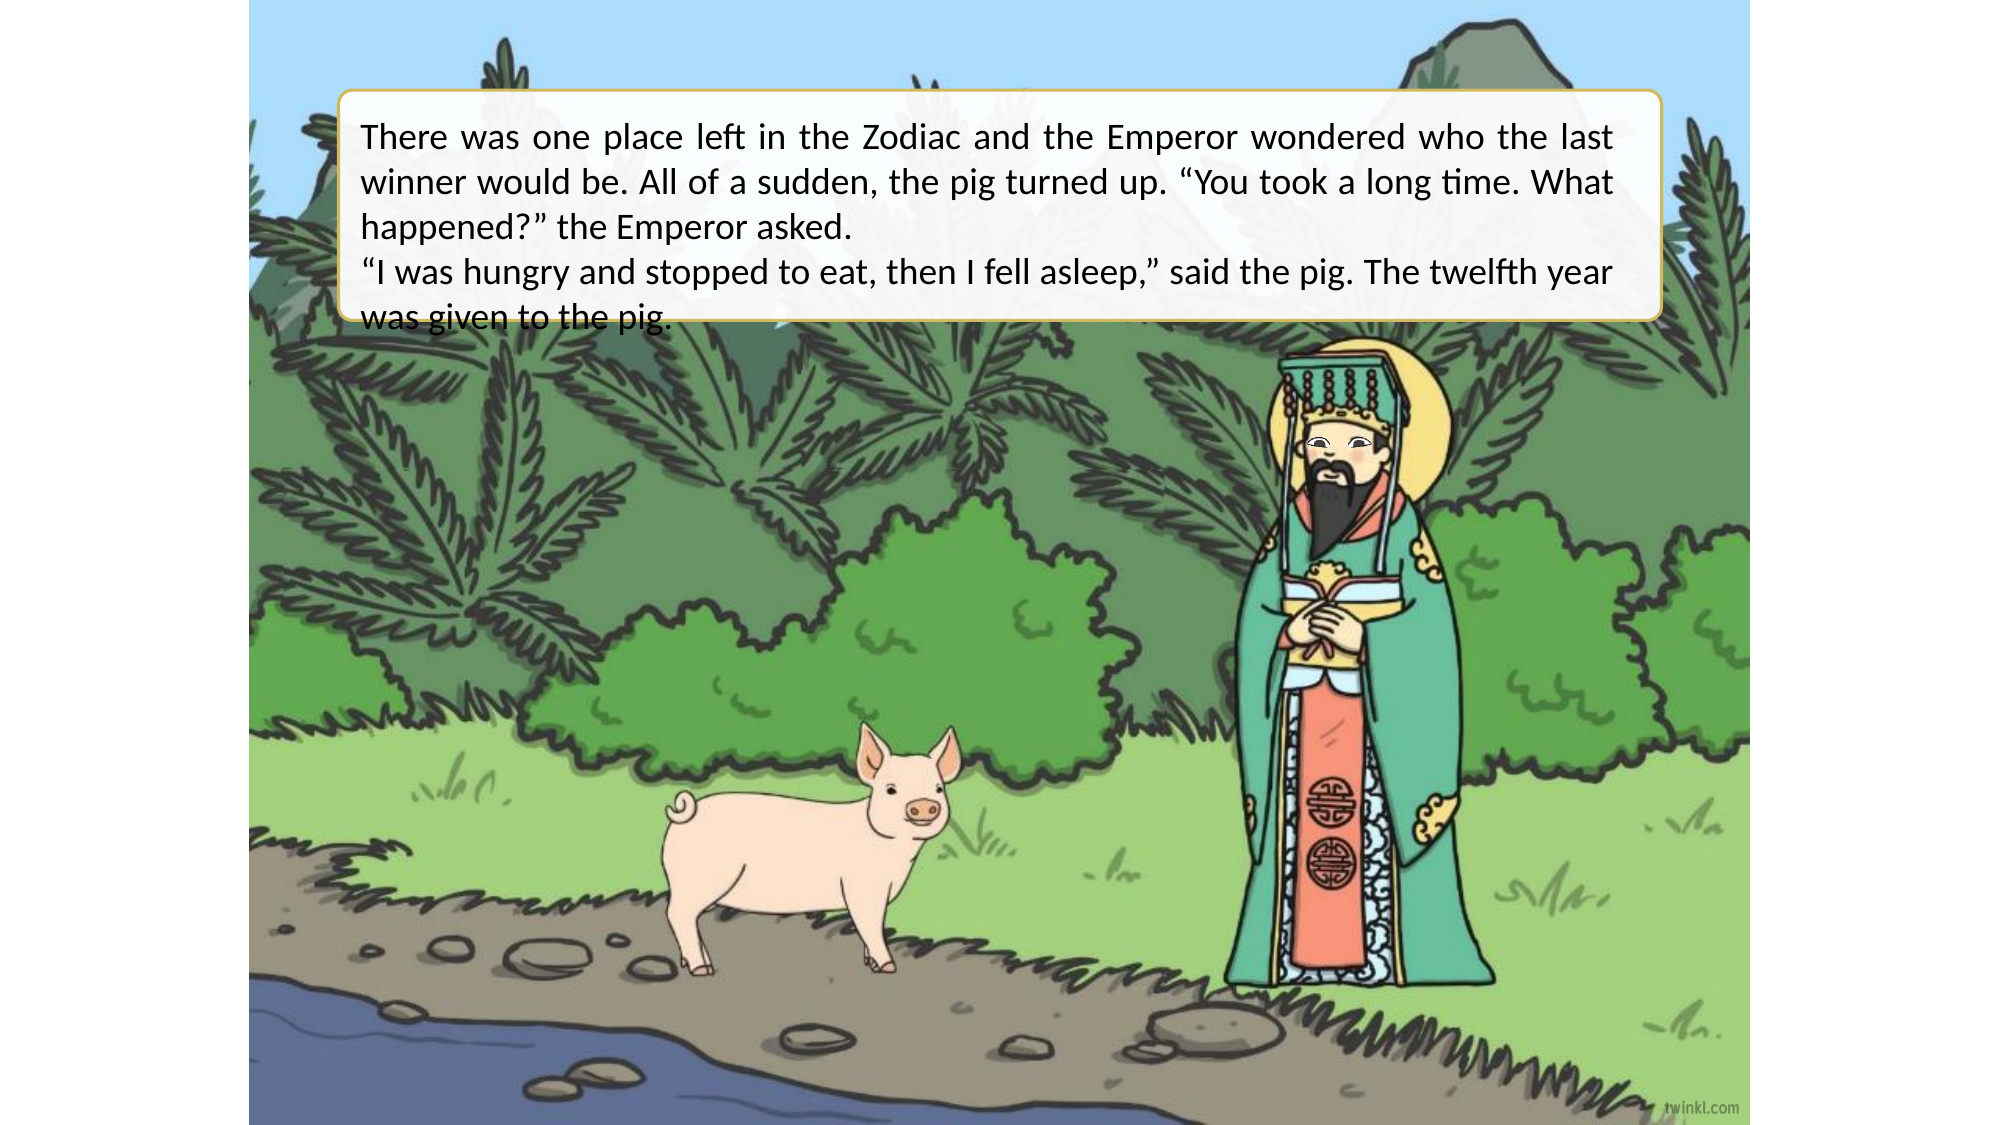

There was one place left in the Zodiac and the Emperor wondered who the last winner would be. All of a sudden, the pig turned up. “You took a long time. What happened?” the Emperor asked.
“I was hungry and stopped to eat, then I fell asleep,” said the pig. The twelfth year was given to the pig.